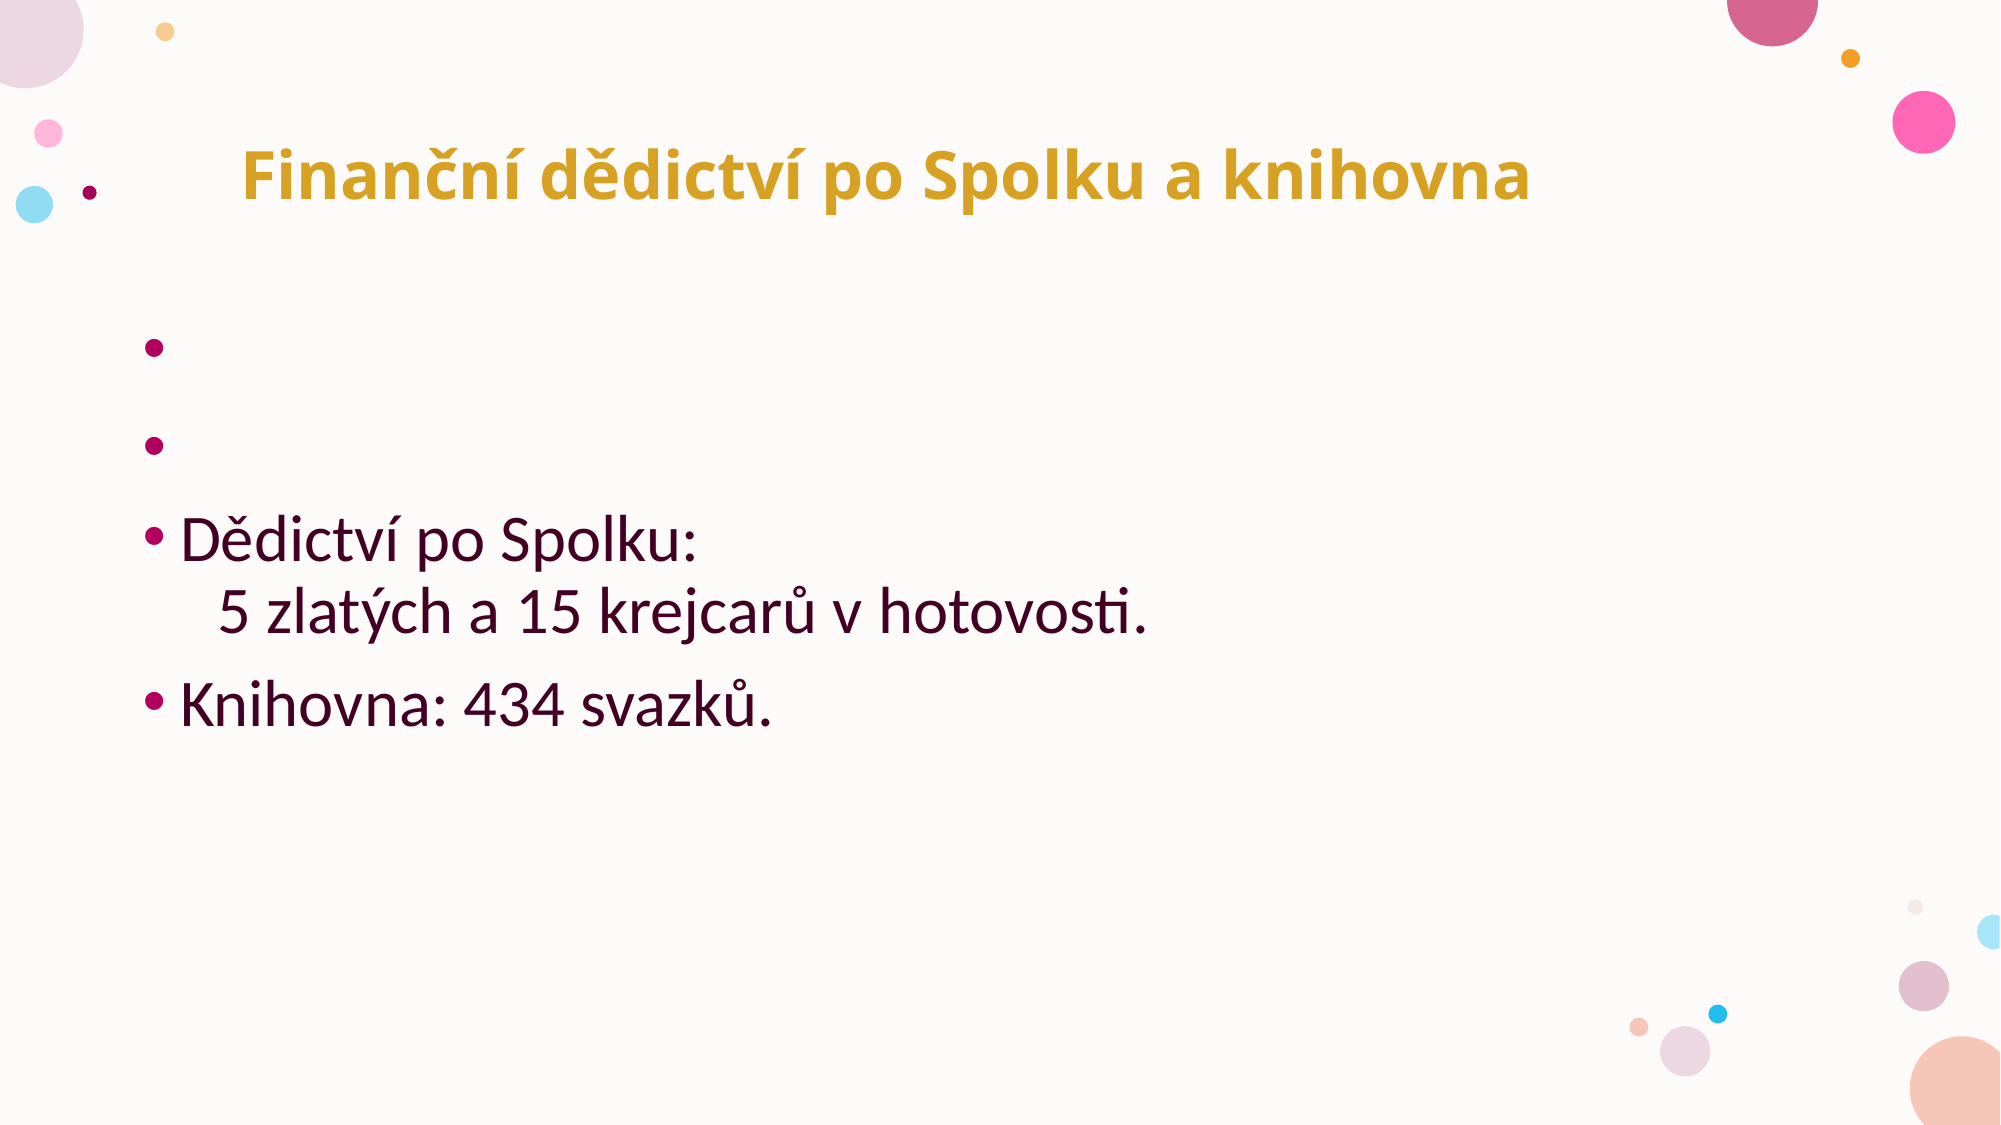

# Finanční dědictví po Spolku a knihovna
Dědictví po Spolku:
5 zlatých a 15 krejcarů v hotovosti.
Knihovna: 434 svazků.